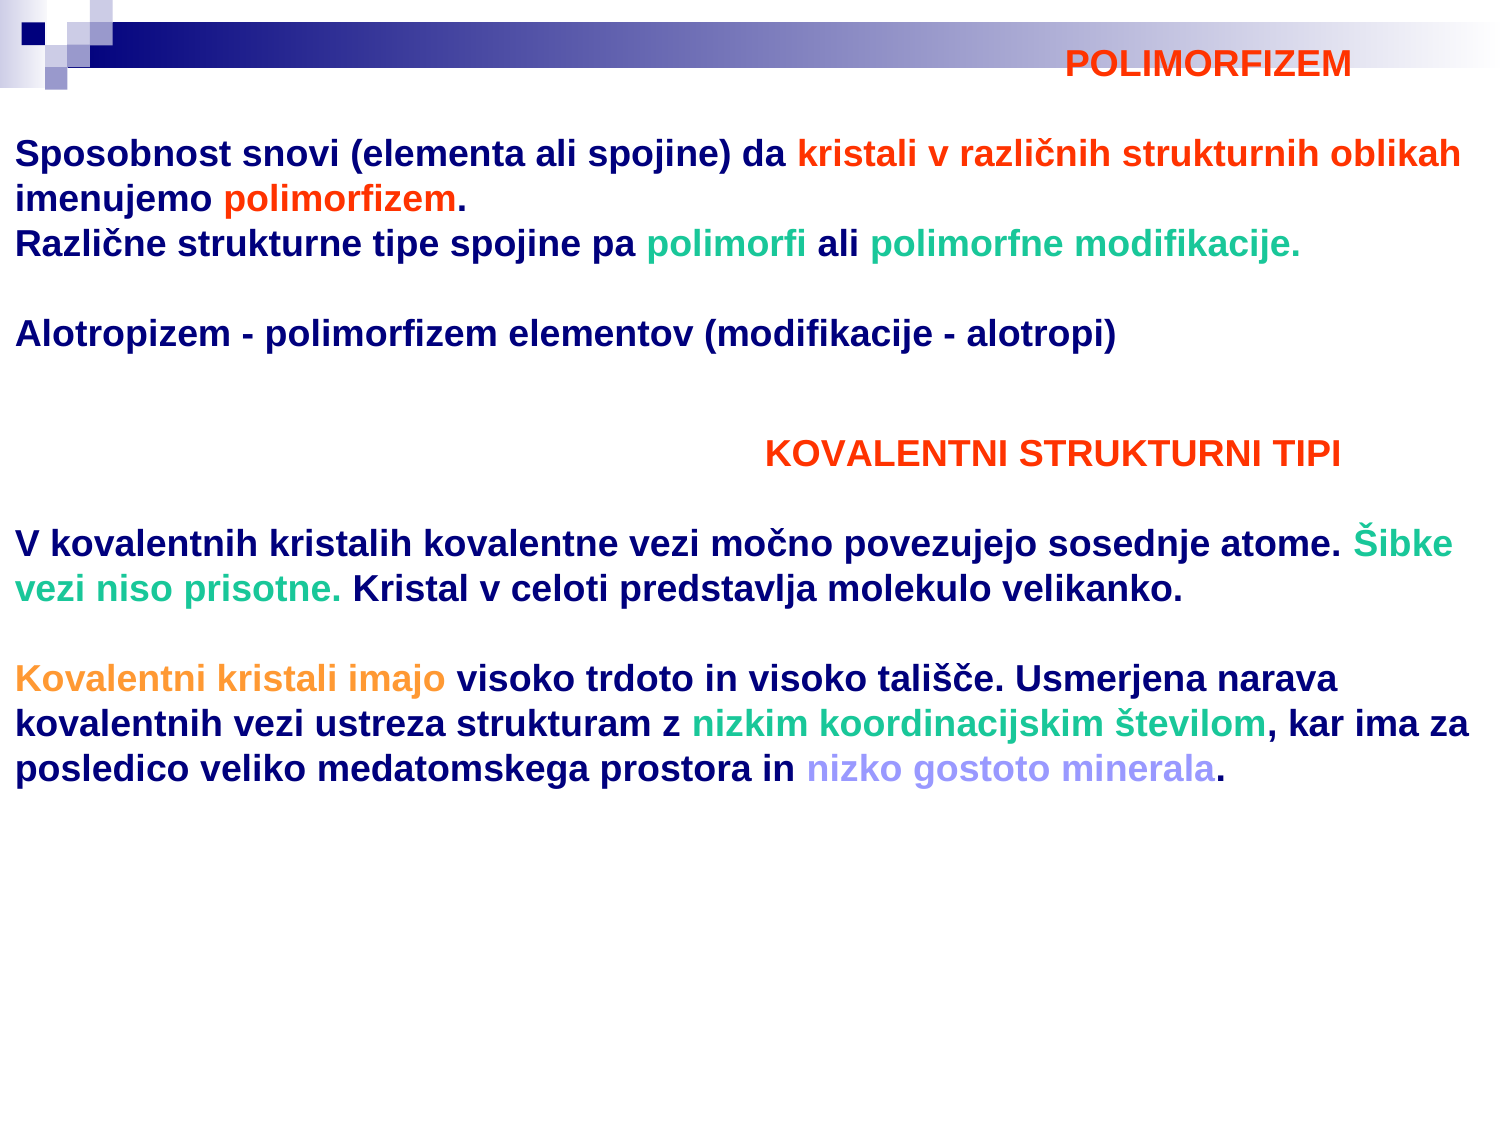

POLIMORFIZEM
Sposobnost snovi (elementa ali spojine) da kristali v različnih strukturnih oblikah imenujemo polimorfizem.
Različne strukturne tipe spojine pa polimorfi ali polimorfne modifikacije.
Alotropizem - polimorfizem elementov (modifikacije - alotropi)
					KOVALENTNI STRUKTURNI TIPI
V kovalentnih kristalih kovalentne vezi močno povezujejo sosednje atome. Šibke vezi niso prisotne. Kristal v celoti predstavlja molekulo velikanko.
Kovalentni kristali imajo visoko trdoto in visoko tališče. Usmerjena narava kovalentnih vezi ustreza strukturam z nizkim koordinacijskim številom, kar ima za posledico veliko medatomskega prostora in nizko gostoto minerala.